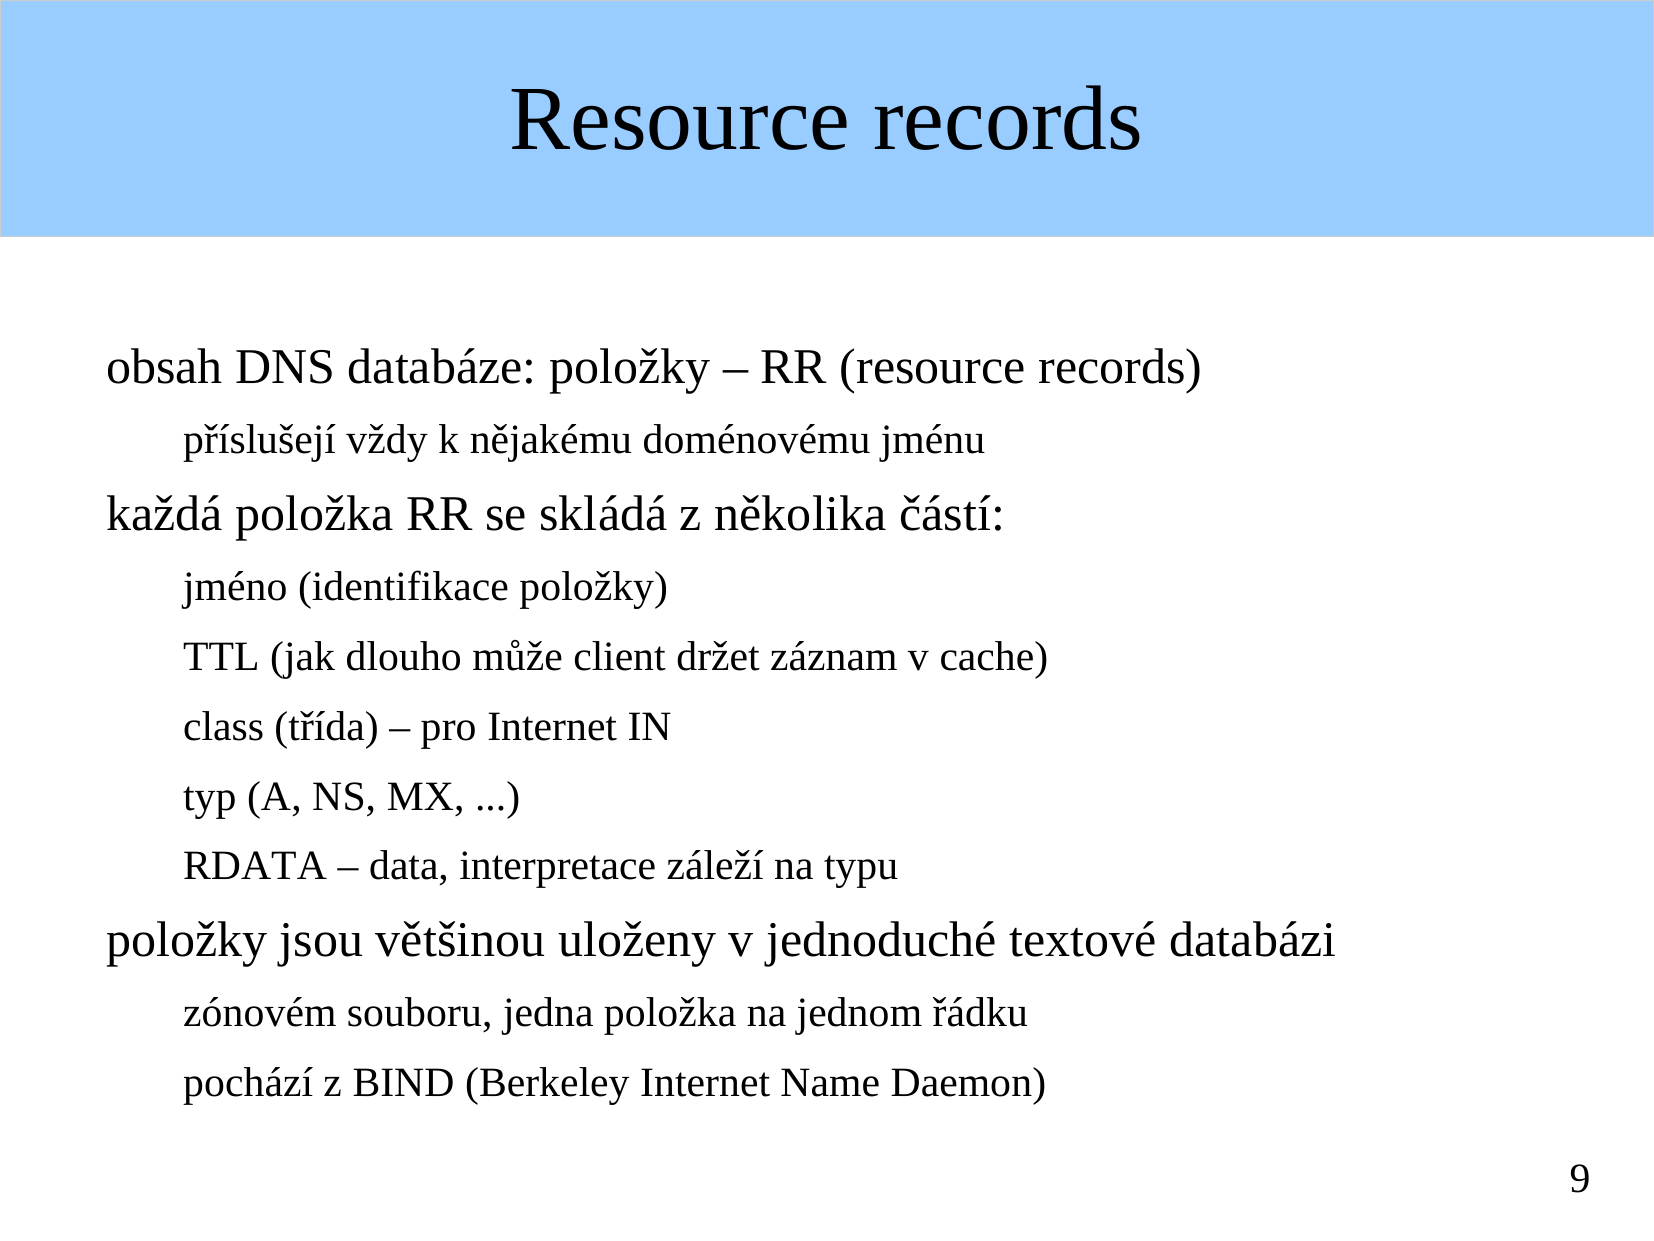

# Resource records
obsah DNS databáze: položky – RR (resource records)
příslušejí vždy k nějakému doménovému jménu
každá položka RR se skládá z několika částí:
jméno (identifikace položky)
TTL (jak dlouho může client držet záznam v cache)
class (třída) – pro Internet IN
typ (A, NS, MX, ...)
RDATA – data, interpretace záleží na typu
položky jsou většinou uloženy v jednoduché textové databázi
zónovém souboru, jedna položka na jednom řádku
pochází z BIND (Berkeley Internet Name Daemon)